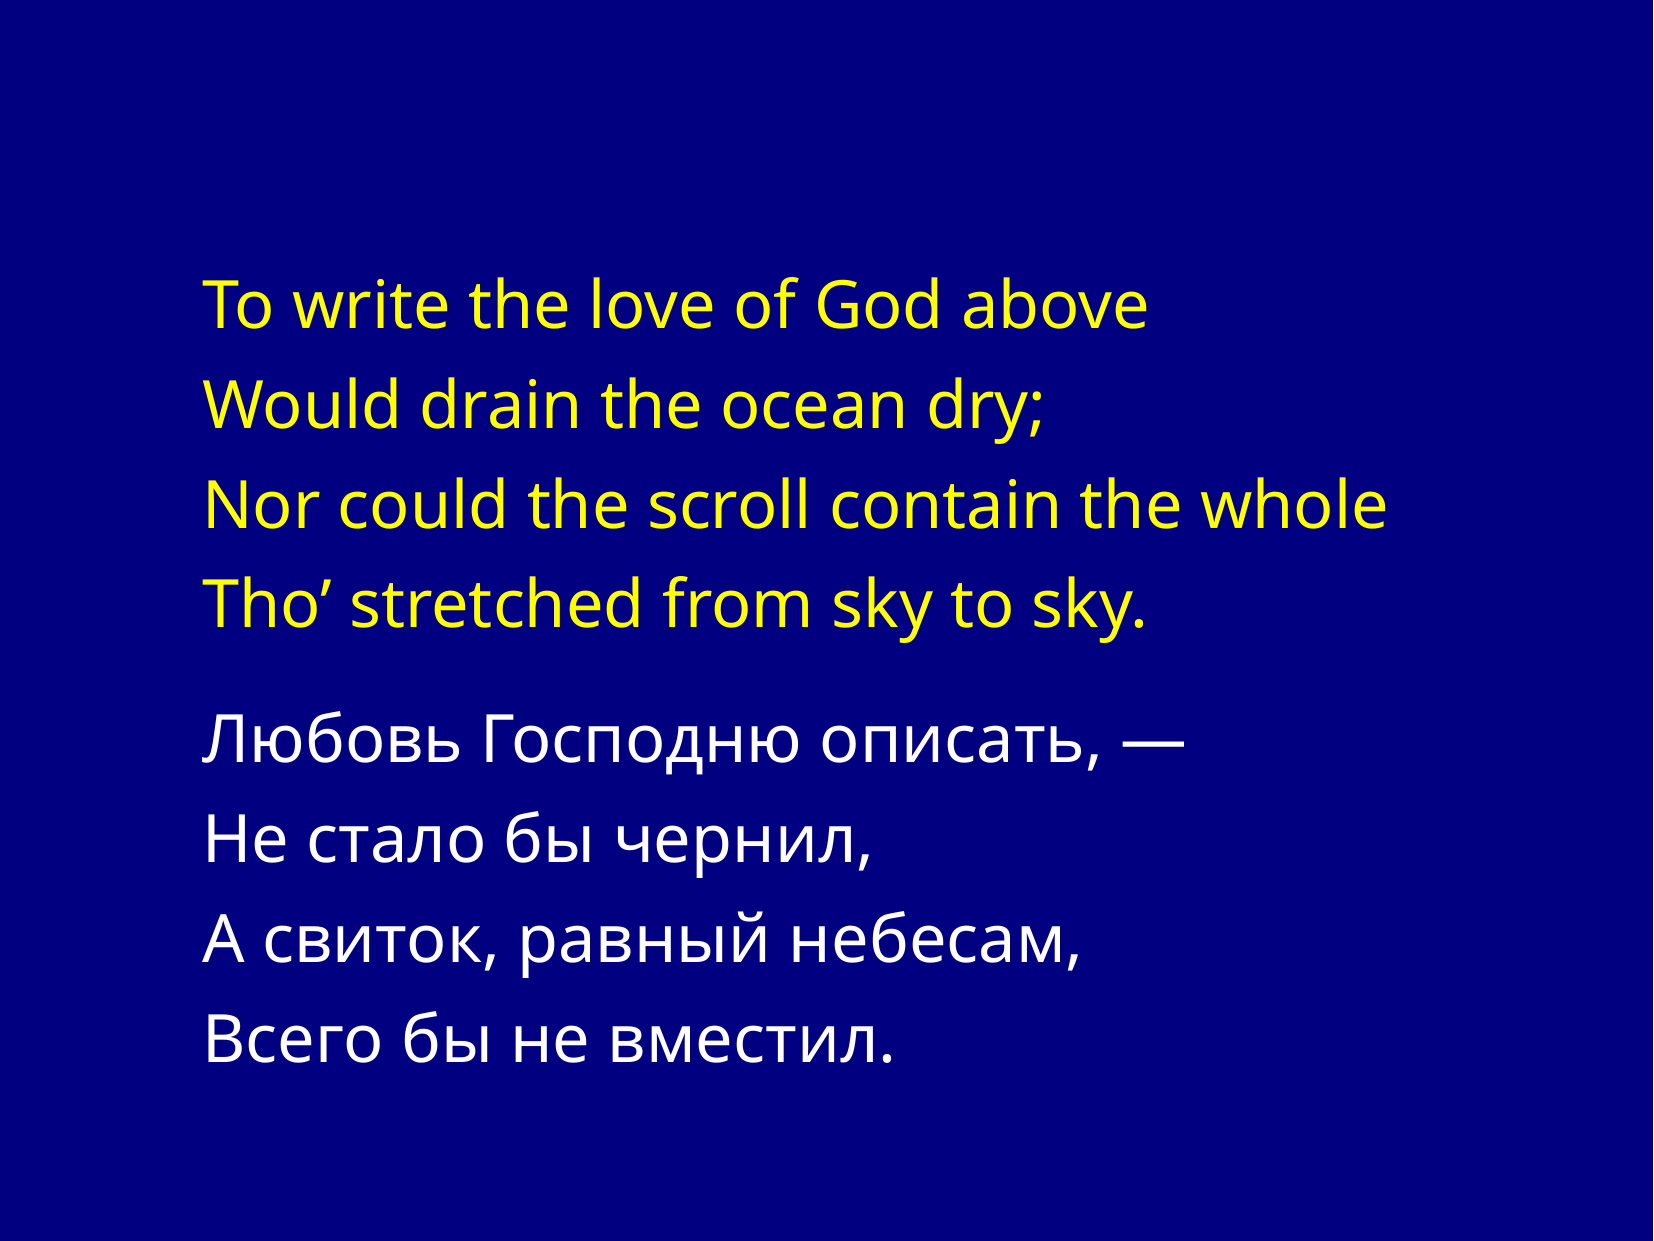

To write the love of God above
	Would drain the ocean dry;
	Nor could the scroll contain the whole
	Tho’ stretched from sky to sky.
	Любовь Господню описать, —
	Не стало бы чернил,
	А свиток, равный небесам,
	Всего бы не вместил.